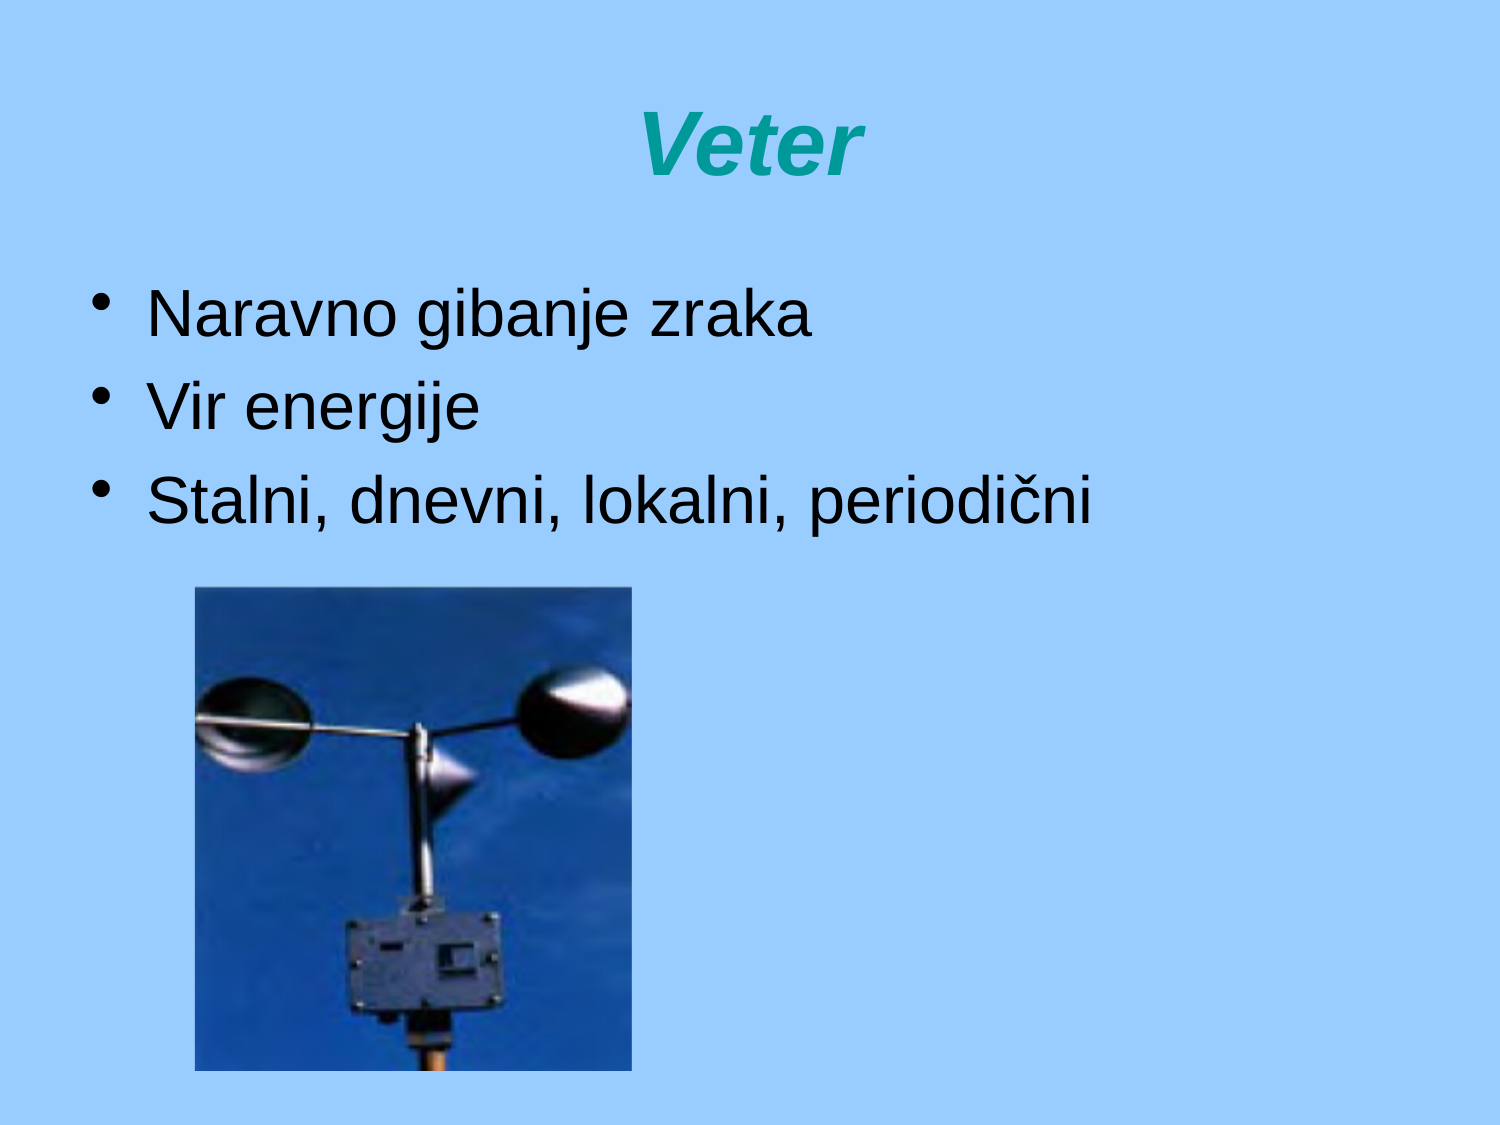

# Veter
Naravno gibanje zraka
Vir energije
Stalni, dnevni, lokalni, periodični